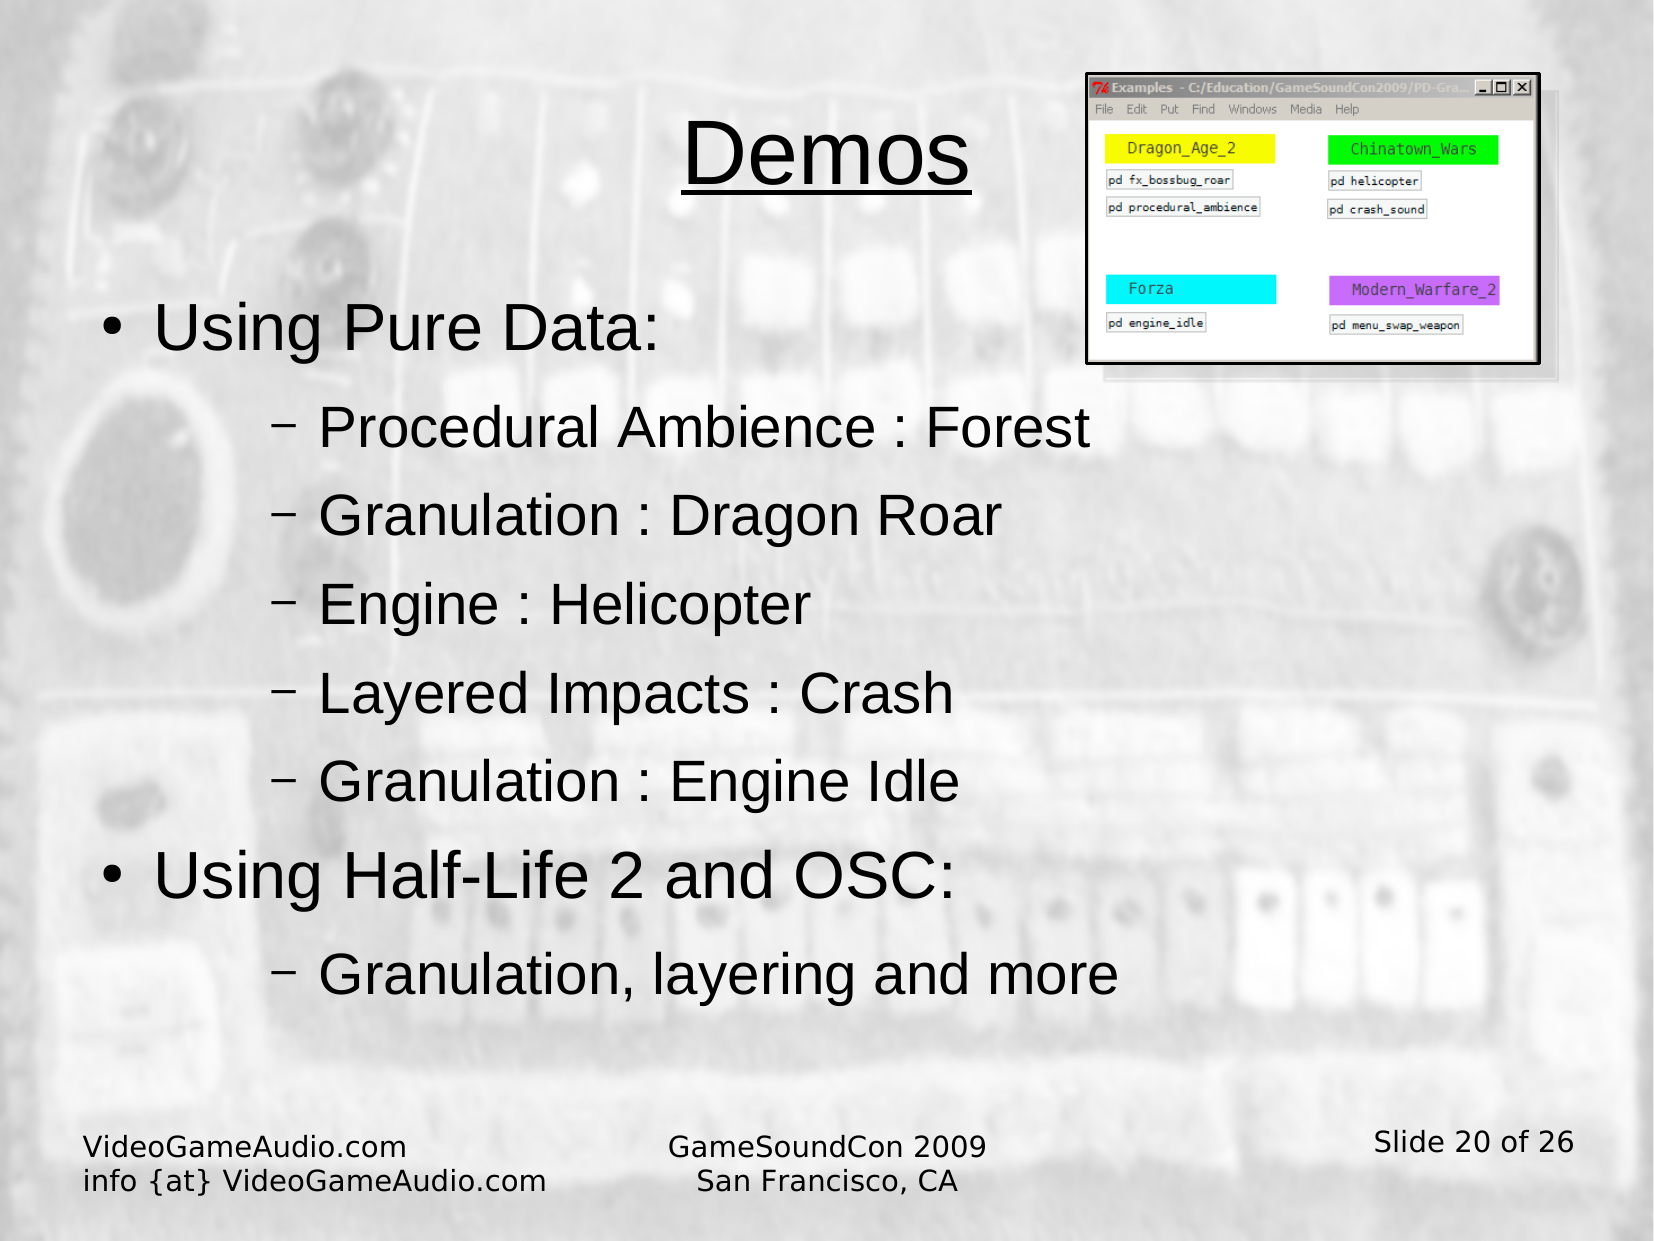

# Demos
Using Pure Data:
Procedural Ambience : Forest
Granulation : Dragon Roar
Engine : Helicopter
Layered Impacts : Crash
Granulation : Engine Idle
Using Half-Life 2 and OSC:
Granulation, layering and more
20